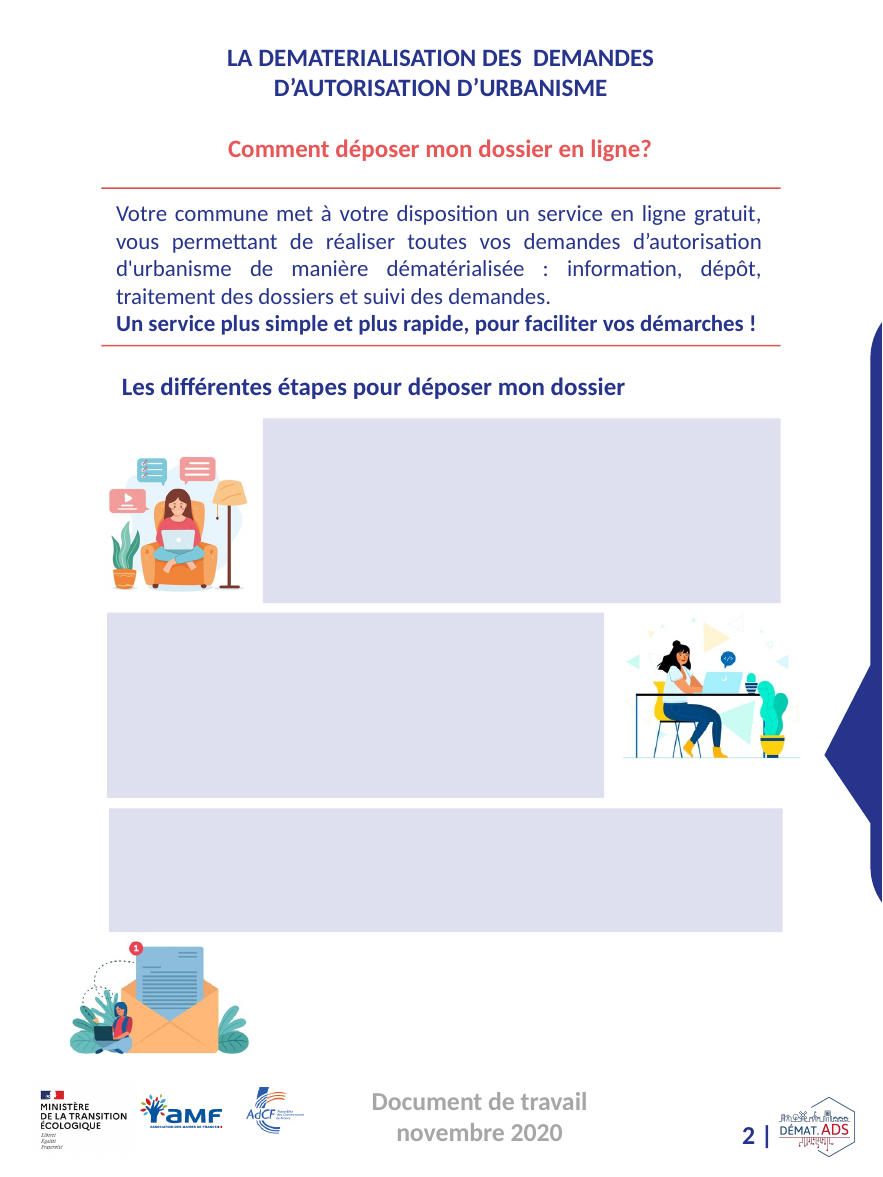

LA DEMATERIALISATION DES DEMANDES D’AUTORISATION D’URBANISME
Comment déposer mon dossier en ligne?
Votre commune met à votre disposition un service en ligne gratuit, vous permettant de réaliser toutes vos demandes d’autorisation d'urbanisme de manière dématérialisée : information, dépôt, traitement des dossiers et suivi des demandes.
Un service plus simple et plus rapide, pour faciliter vos démarches !
Ces 3 espaces vous sont réservés afin de personnaliser le message en fonction des modalités de dépôt en ligne de la commune.
Vous pouvez décrire les modalités sous forme d’étapes, par exemple :
1 - Créer un compte sur XXX
2 - Choisir puis remplir le formulaire en ligne
3 - Joindre les documents numériques du dossier
4 - Recueillir le visa des parties prenantes s'il y a lieu
5 - Soumettre le dossier à l'administration
Les blocs modulables selon votre préférence. Veuillez juste à garder la même police d’écriture.
Les différentes étapes pour déposer mon dossier
2 |